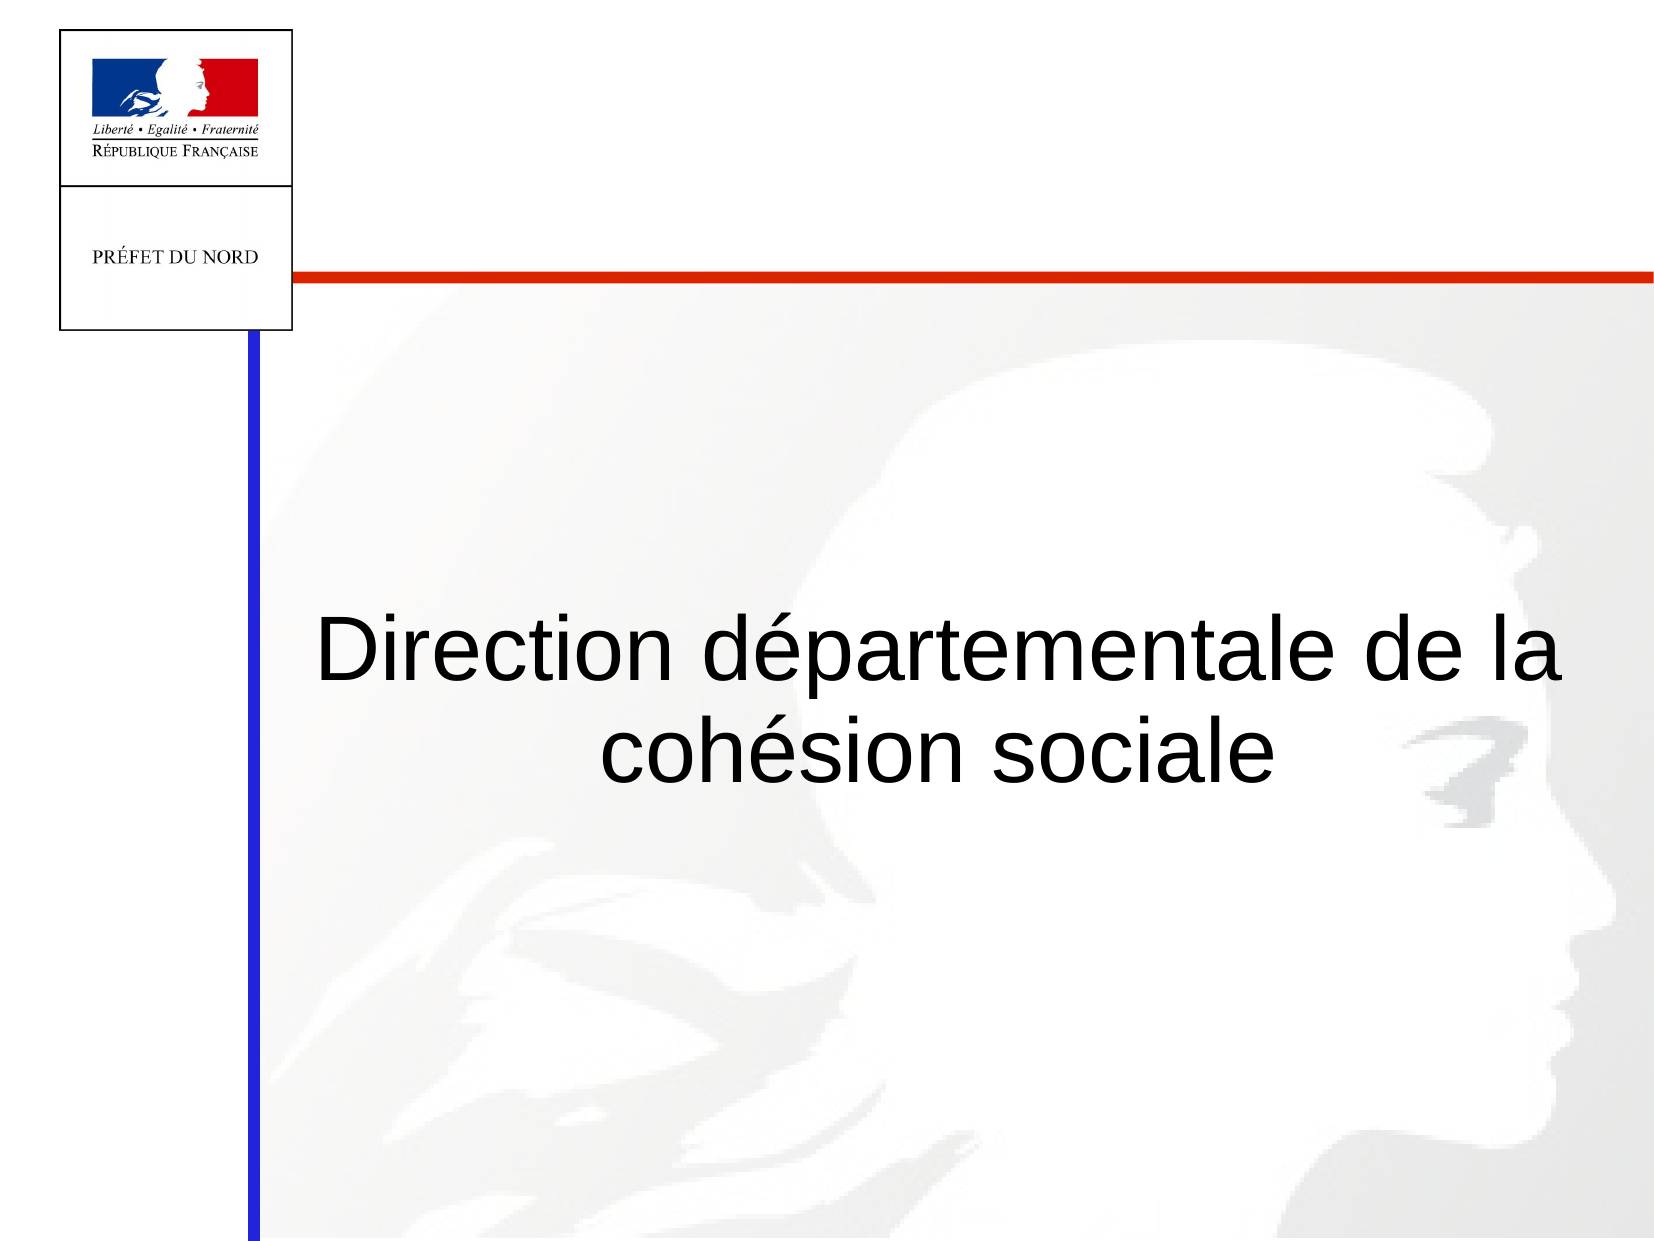

# Direction départementale de la cohésion sociale